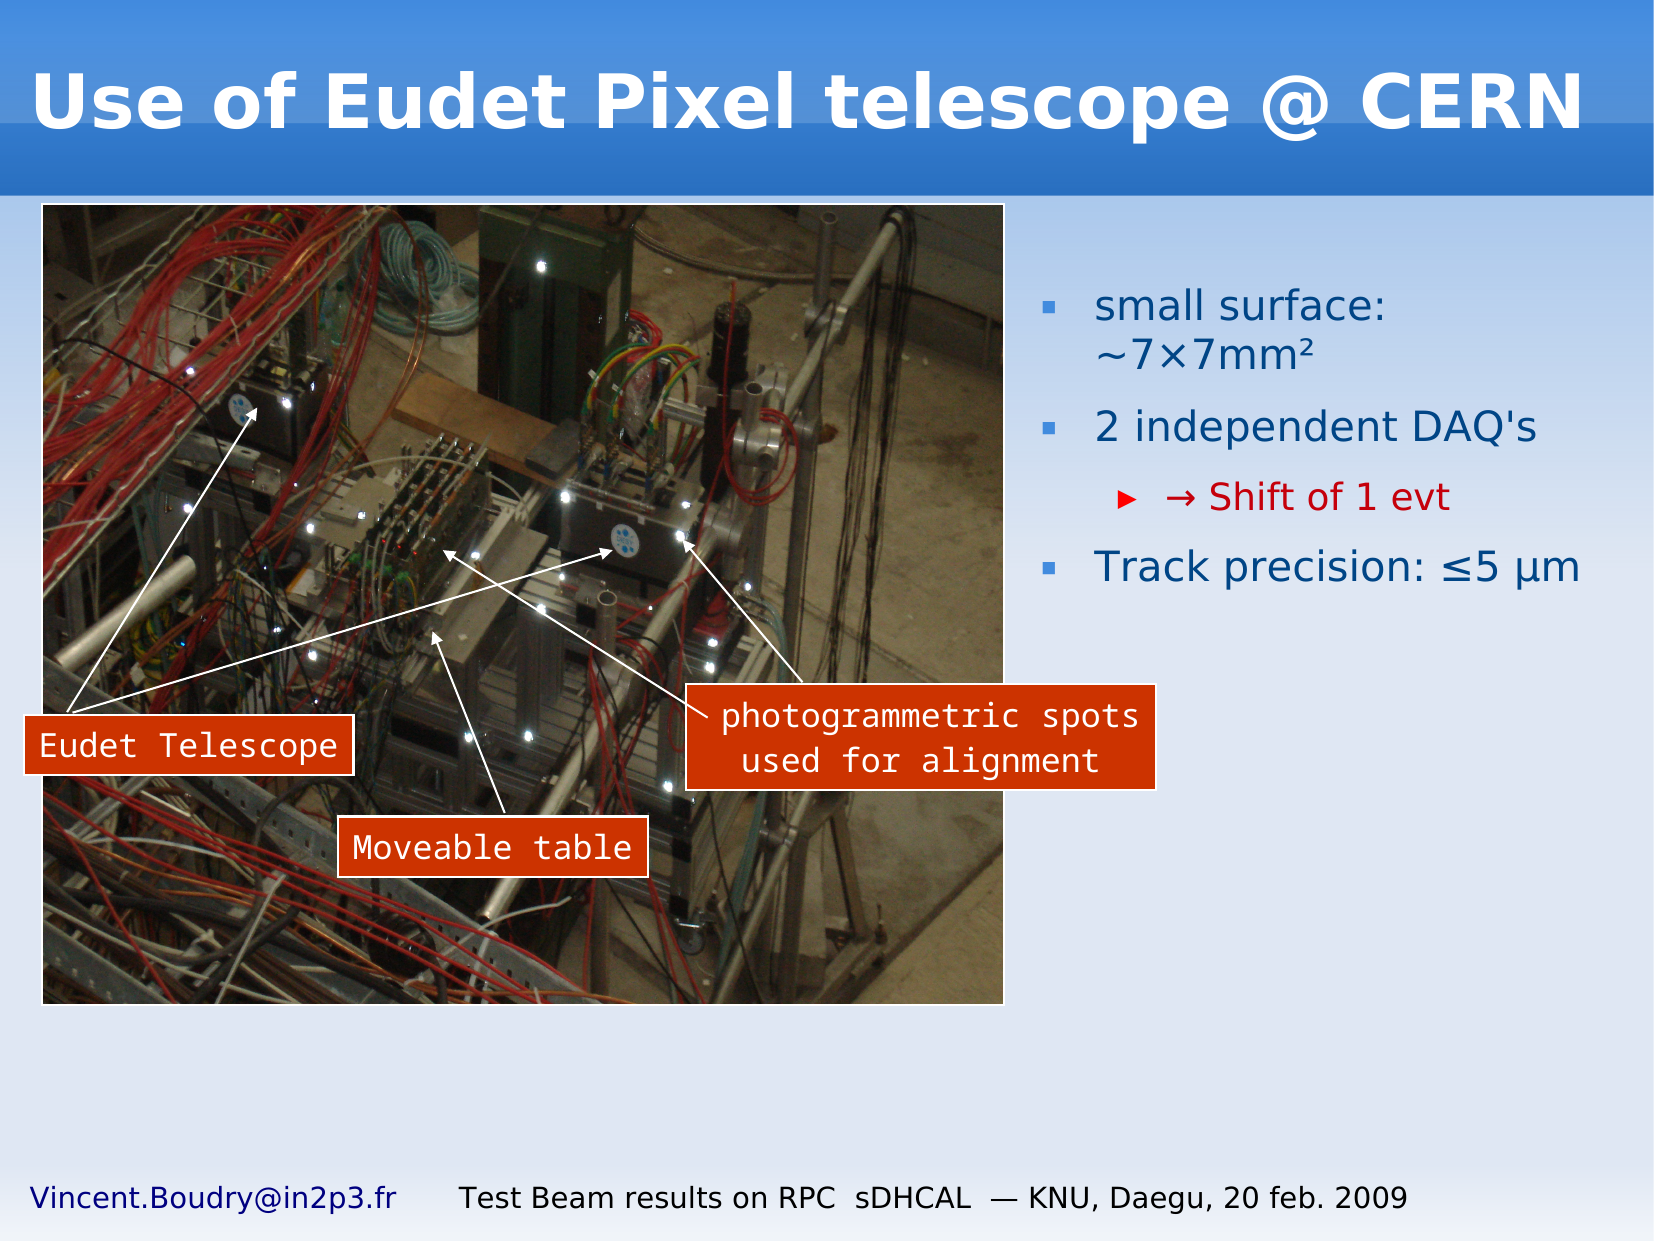

# Use of Eudet Pixel telescope @ CERN
 photogrammetric spots
used for alignment
Eudet Telescope
Moveable table
small surface: ~7×7mm²
2 independent DAQ's
→ Shift of 1 evt
Track precision: ≤5 μm
Vincent.Boudry@in2p3.fr
Test Beam results on RPC sDHCAL — KNU, Daegu, 20 feb. 2009